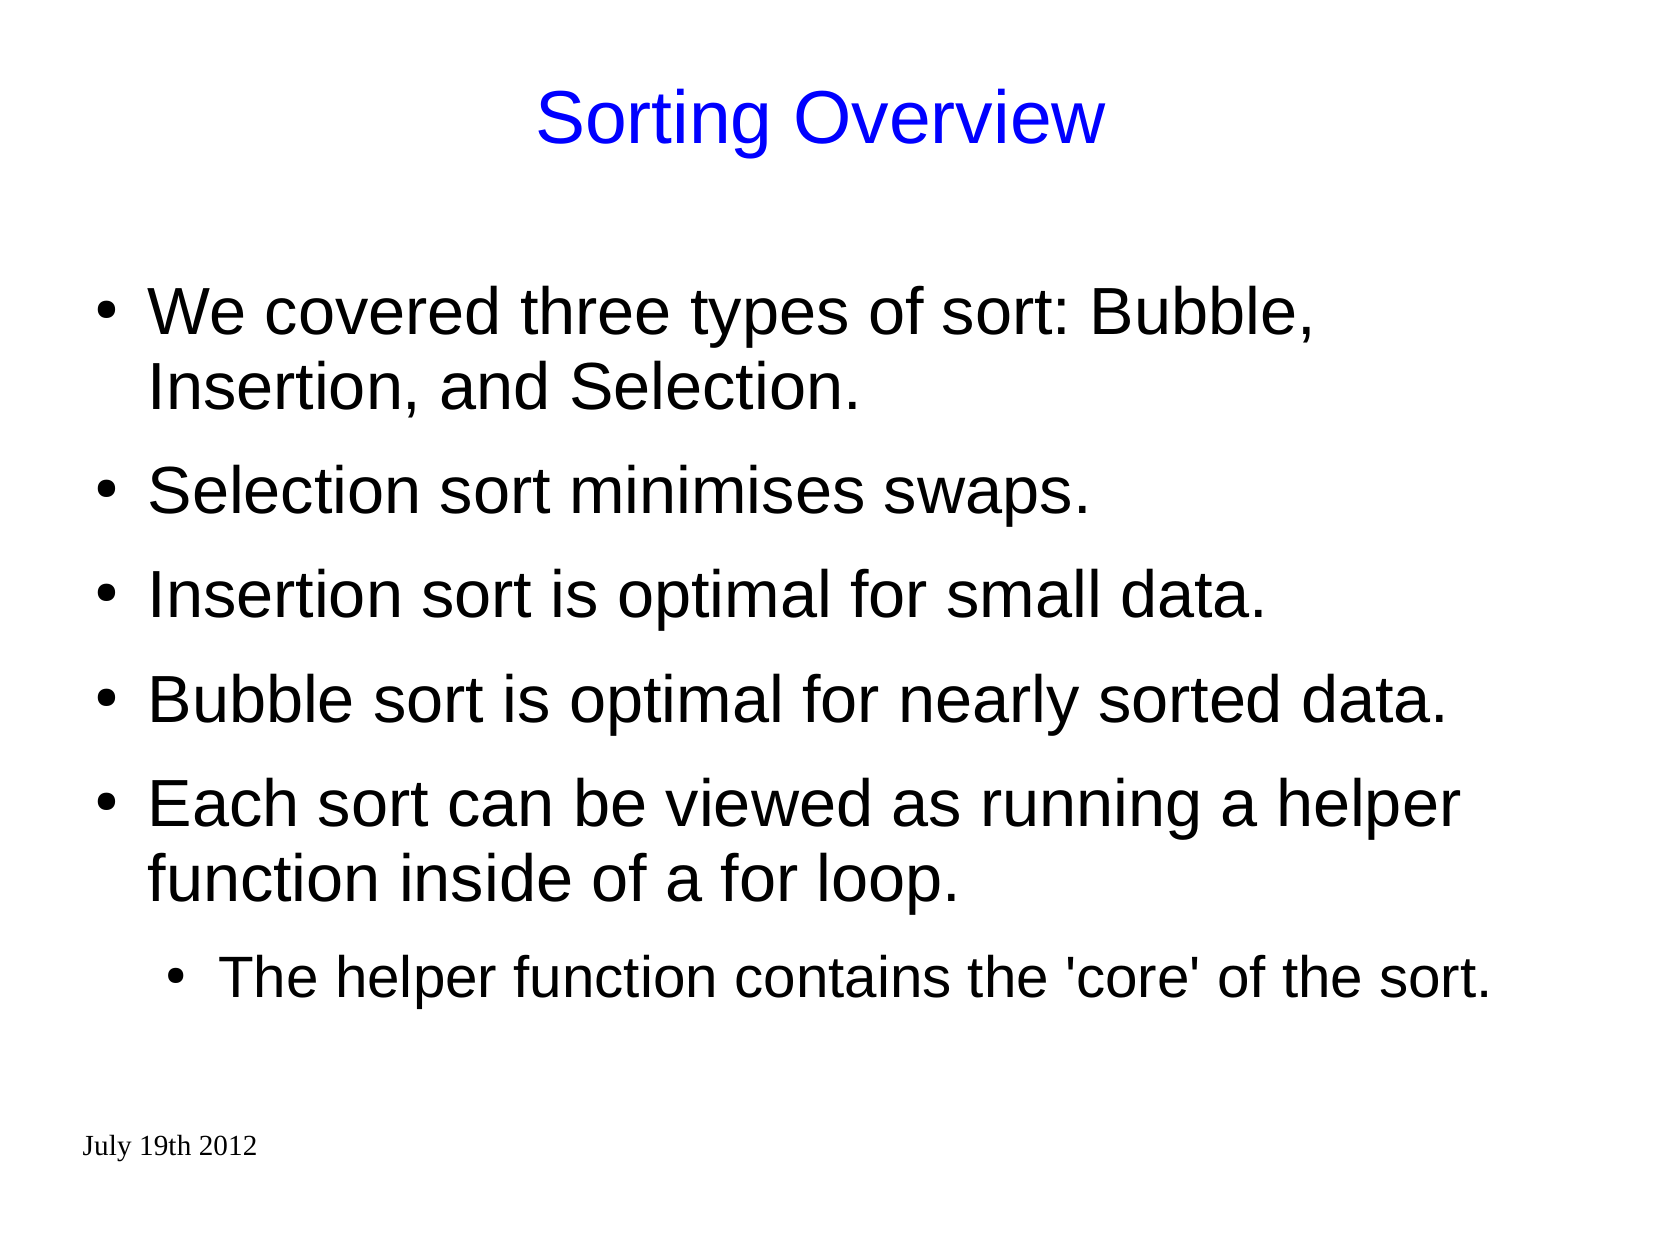

# Sorting Overview
We covered three types of sort: Bubble, Insertion, and Selection.
Selection sort minimises swaps.
Insertion sort is optimal for small data.
Bubble sort is optimal for nearly sorted data.
Each sort can be viewed as running a helper function inside of a for loop.
The helper function contains the 'core' of the sort.
July 19th 2012